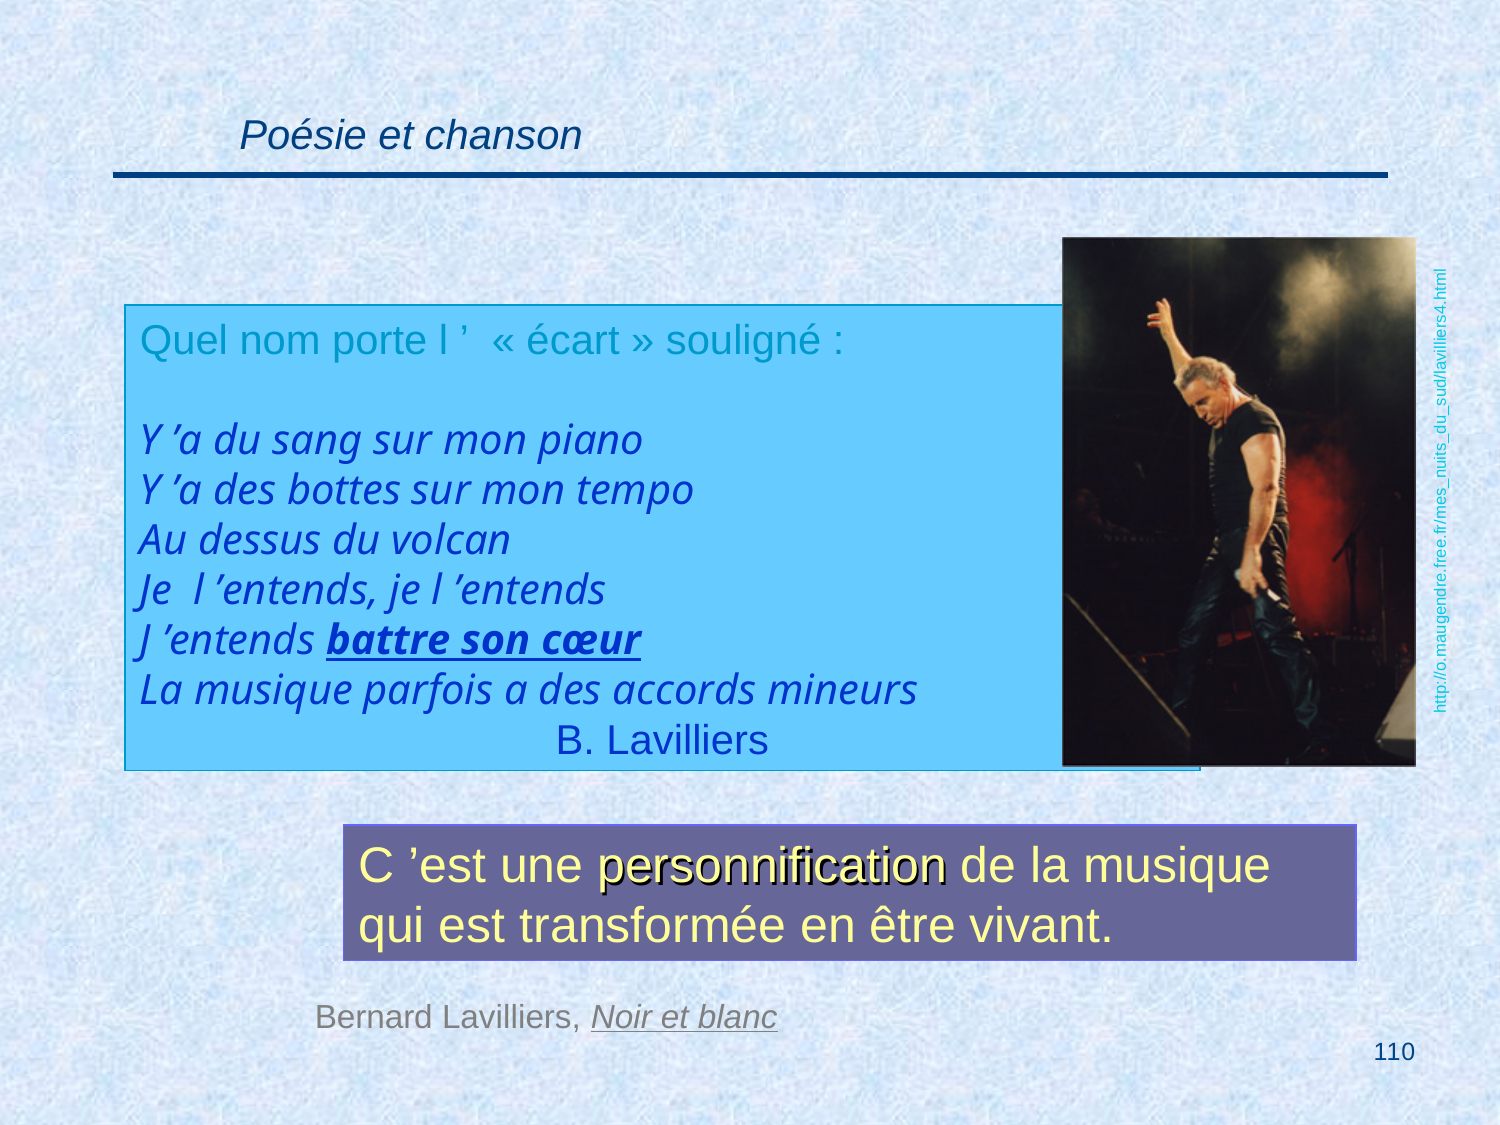

Poésie et chanson
http://o.maugendre.free.fr/mes_nuits_du_sud/lavilliers4.html
Quel nom porte l ’  « écart » souligné :
Y ’a du sang sur mon piano
Y ’a des bottes sur mon tempo
Au dessus du volcan
Je l ’entends, je l ’entends
J ’entends battre son cœur
La musique parfois a des accords mineurs
B. Lavilliers
C ’est une personnification de la musique qui est transformée en être vivant.
Bernard Lavilliers, Noir et blanc
110